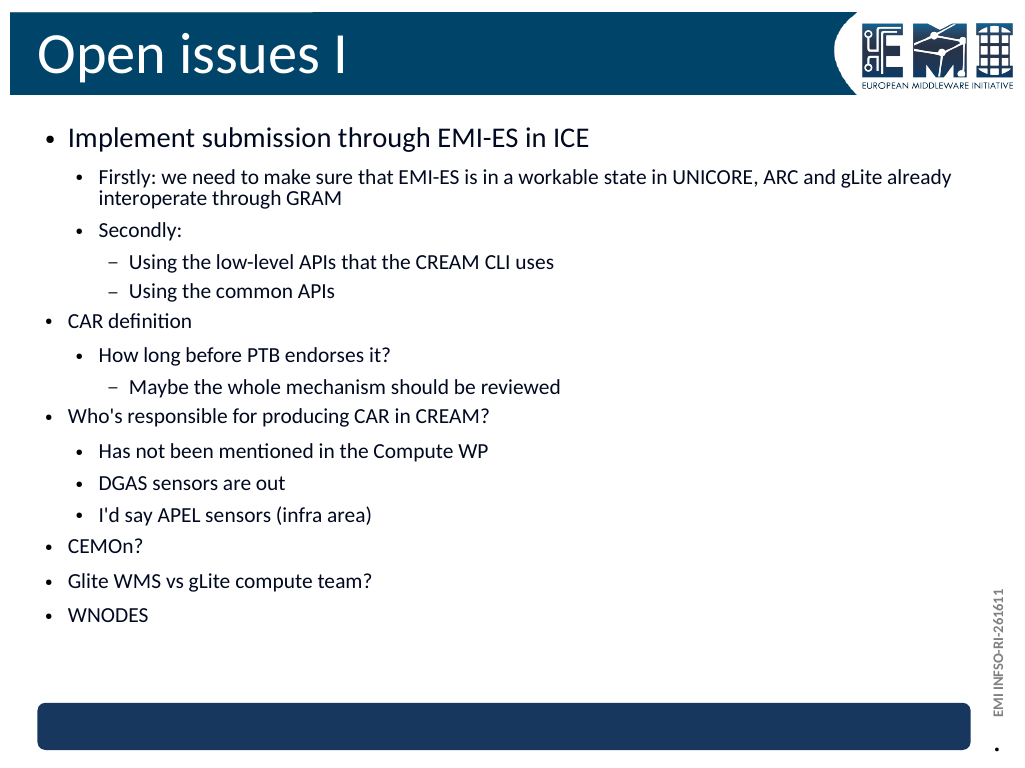

# Open issues I
Implement submission through EMI-ES in ICE
Firstly: we need to make sure that EMI-ES is in a workable state in UNICORE, ARC and gLite already interoperate through GRAM
Secondly:
Using the low-level APIs that the CREAM CLI uses
Using the common APIs
CAR definition
How long before PTB endorses it?
Maybe the whole mechanism should be reviewed
Who's responsible for producing CAR in CREAM?
Has not been mentioned in the Compute WP
DGAS sensors are out
I'd say APEL sensors (infra area)
CEMOn?
Glite WMS vs gLite compute team?
WNODES